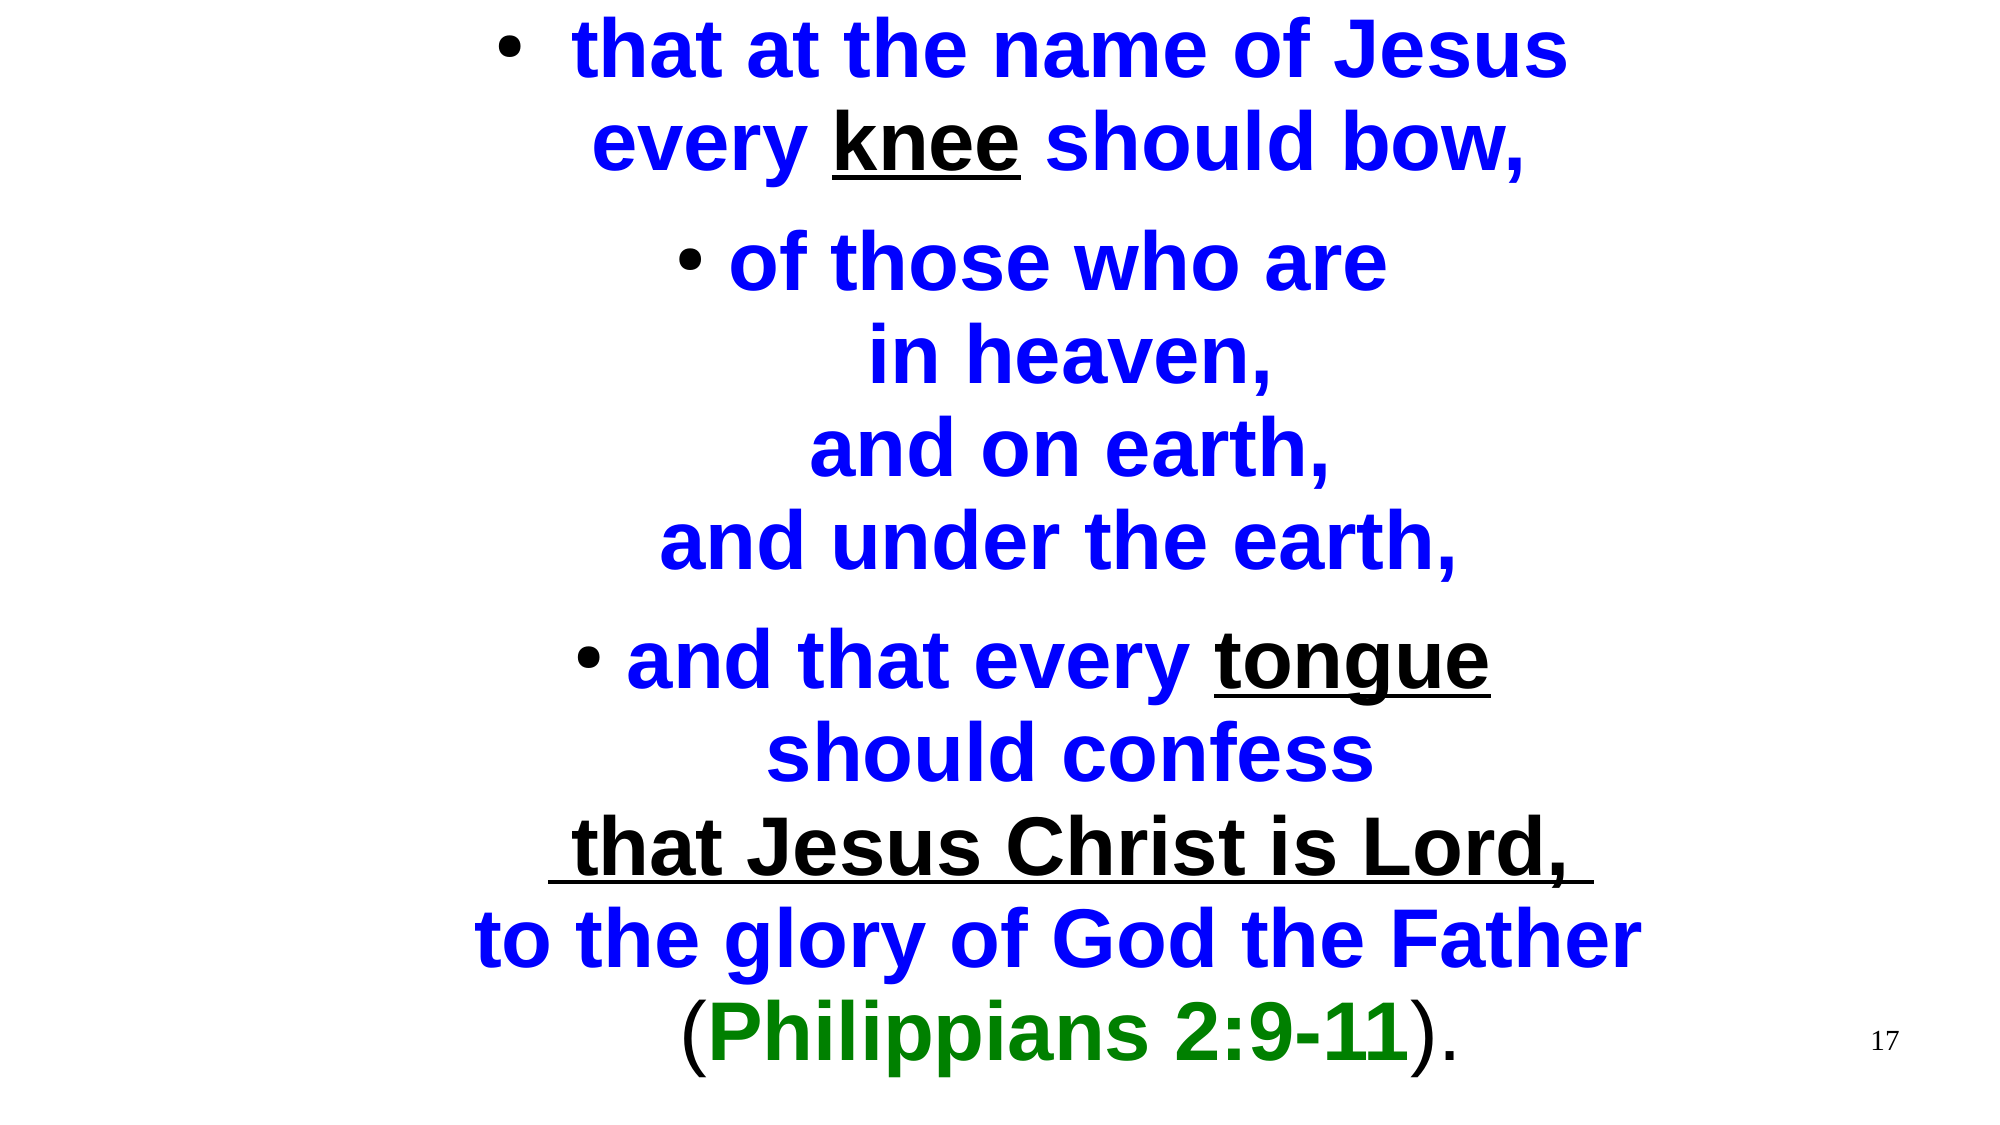

# that at the name of Jesus every knee should bow,
of those who are
in heaven,
 and on earth,
and under the earth,
and that every tongue
should confess
 that Jesus Christ is Lord,
to the glory of God the Father
(Philippians 2:9-11).
17